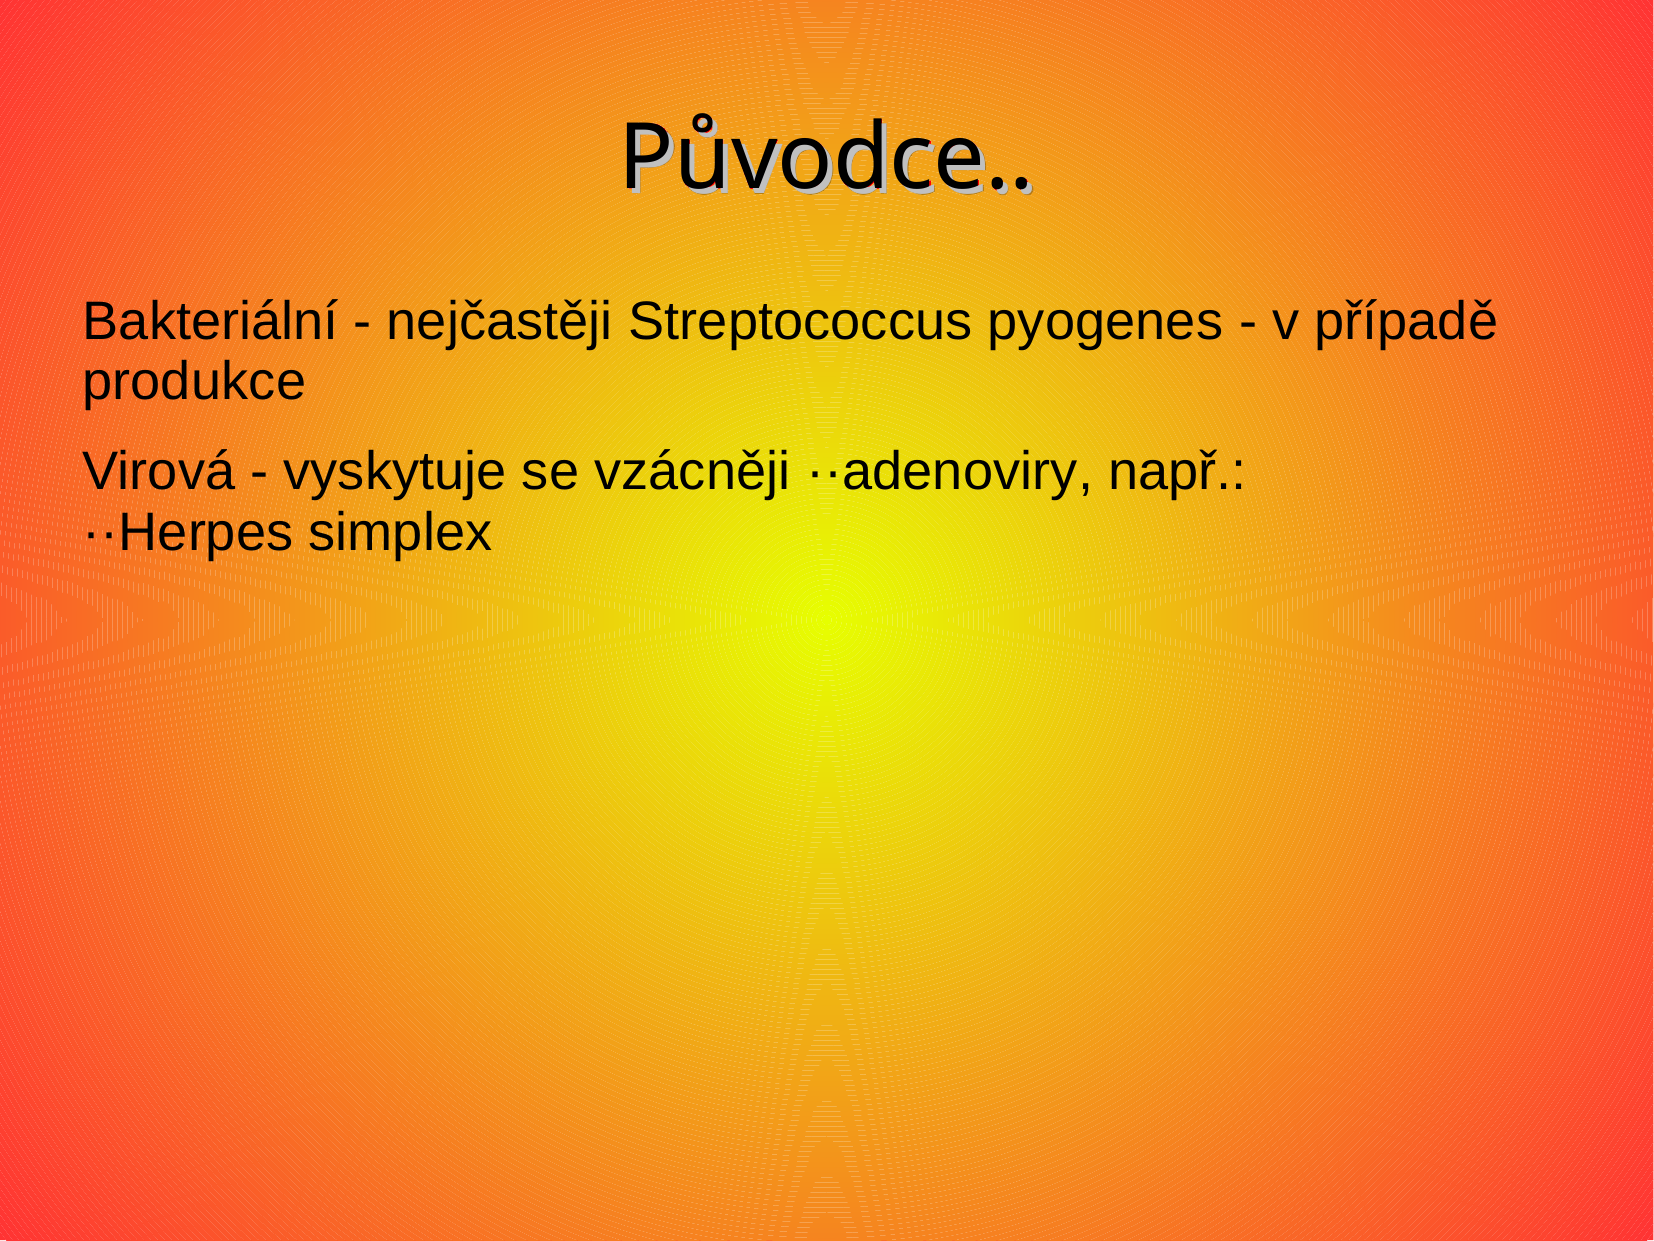

# Původce..
Bakteriální - nejčastěji Streptococcus pyogenes - v případě produkce
Virová - vyskytuje se vzácněji ··adenoviry, např.: ··Herpes simplex